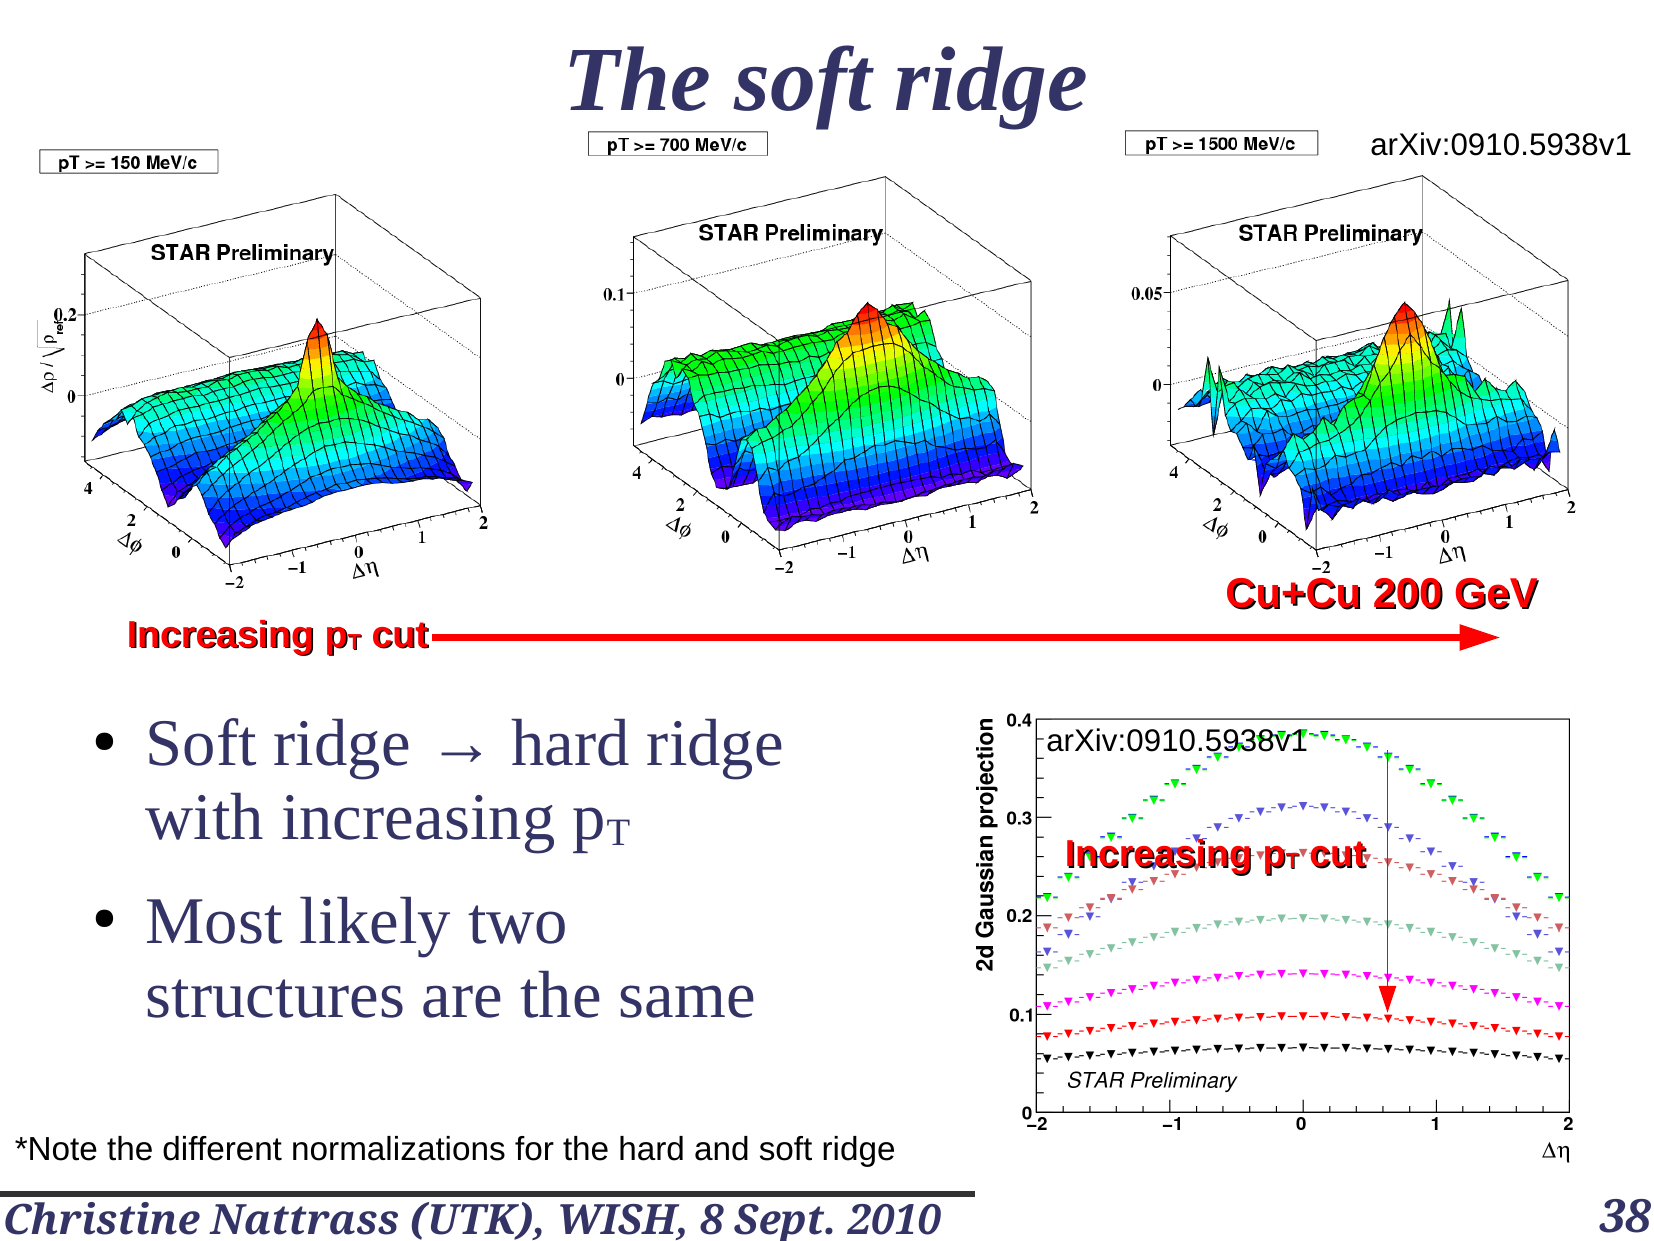

# The soft ridge
arXiv:0910.5938v1
Cu+Cu 200 GeV
Increasing pT cut
Soft ridge → hard ridge with increasing pT
Most likely two structures are the same
arXiv:0910.5938v1
Increasing pT cut
*Note the different normalizations for the hard and soft ridge